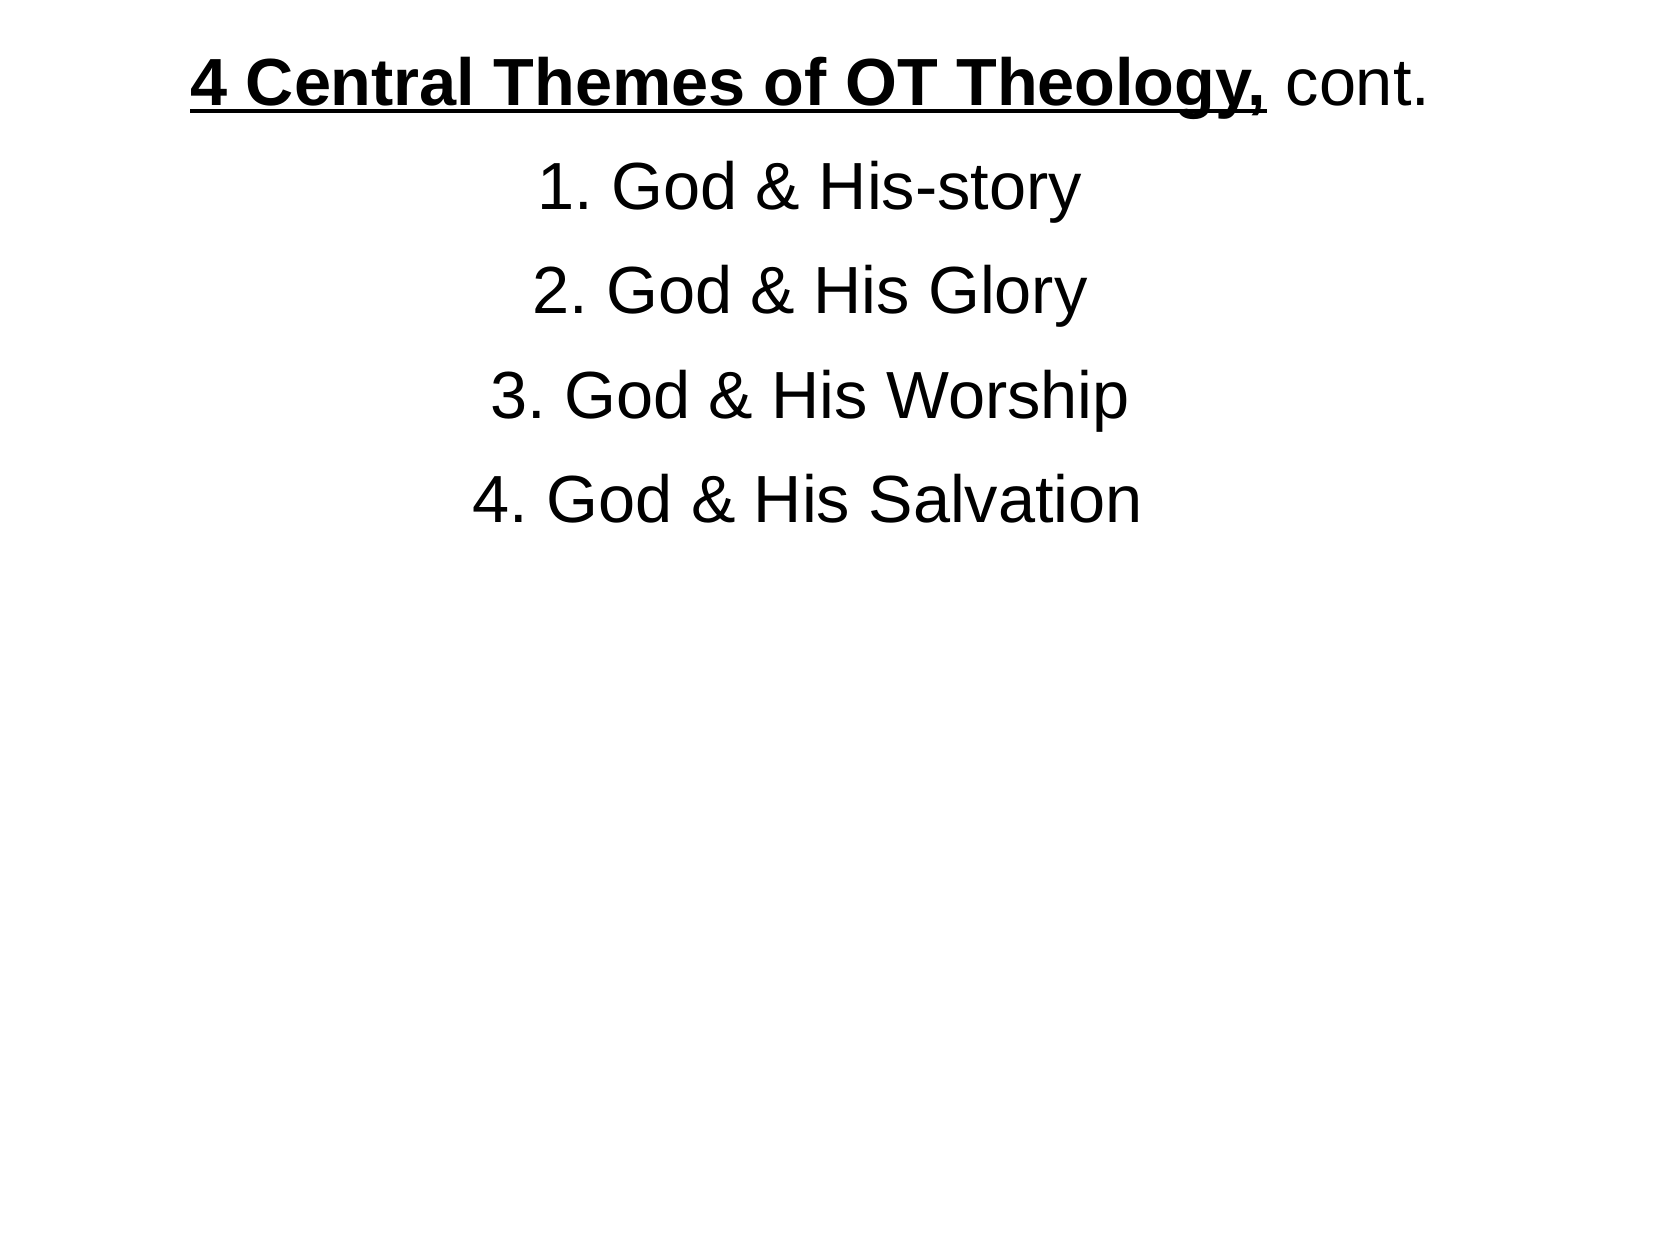

# 4 Central Themes of OT Theology, cont.
1. God & His-story
2. God & His Glory
3. God & His Worship
4. God & His Salvation